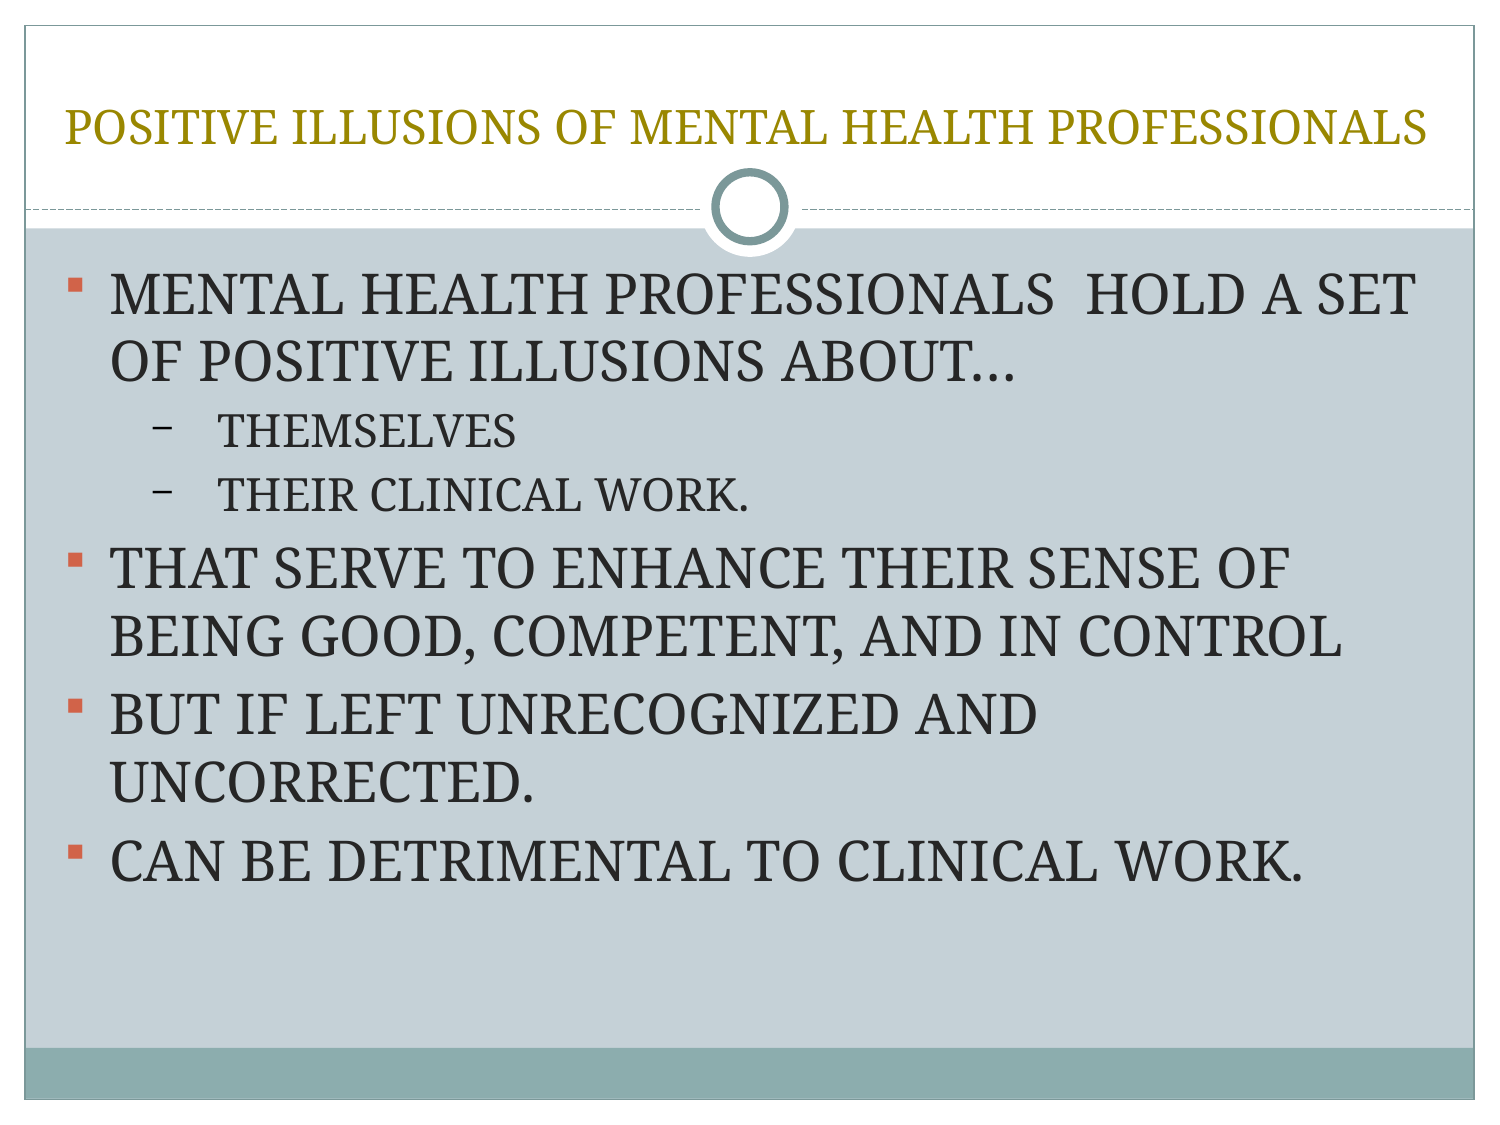

# POSITIVE ILLUSIONS OF MENTAL HEALTH PROFESSIONALS
MENTAL HEALTH PROFESSIONALS HOLD A SET OF POSITIVE ILLUSIONS ABOUT…
 THEMSELVES
 THEIR CLINICAL WORK.
THAT SERVE TO ENHANCE THEIR SENSE OF BEING GOOD, COMPETENT, AND IN CONTROL
BUT IF LEFT UNRECOGNIZED AND UNCORRECTED.
CAN BE DETRIMENTAL TO CLINICAL WORK.